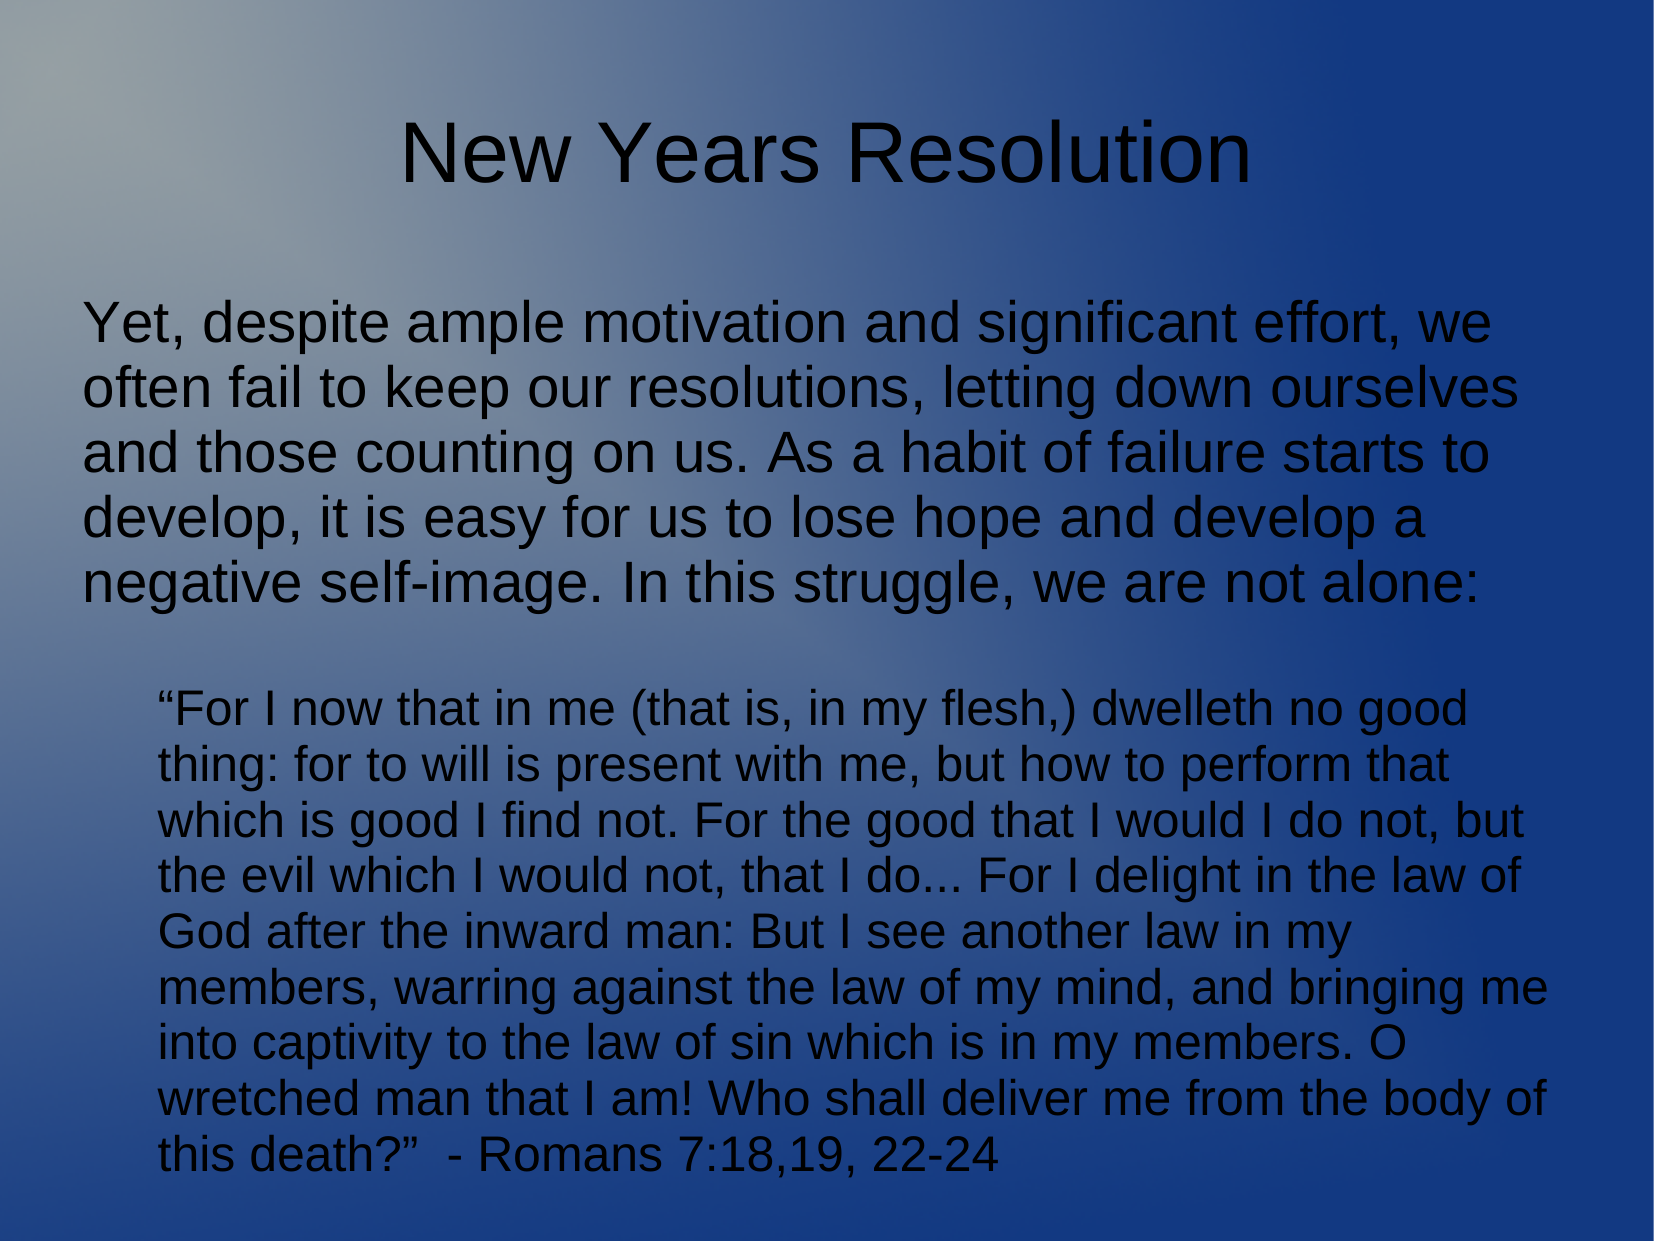

# New Years Resolution
Yet, despite ample motivation and significant effort, we often fail to keep our resolutions, letting down ourselves and those counting on us. As a habit of failure starts to develop, it is easy for us to lose hope and develop a negative self-image. In this struggle, we are not alone:
	“For I now that in me (that is, in my flesh,) dwelleth no good 		thing: for to will is present with me, but how to perform that 		which is good I find not. For the good that I would I do not, but 	the evil which I would not, that I do... For I delight in the law of 	God after the inward man: But I see another law in my 			members, warring against the law of my mind, and bringing me 	into captivity to the law of sin which is in my members. O 			wretched man that I am! Who shall deliver me from the body of 	this death?” - Romans 7:18,19, 22-24